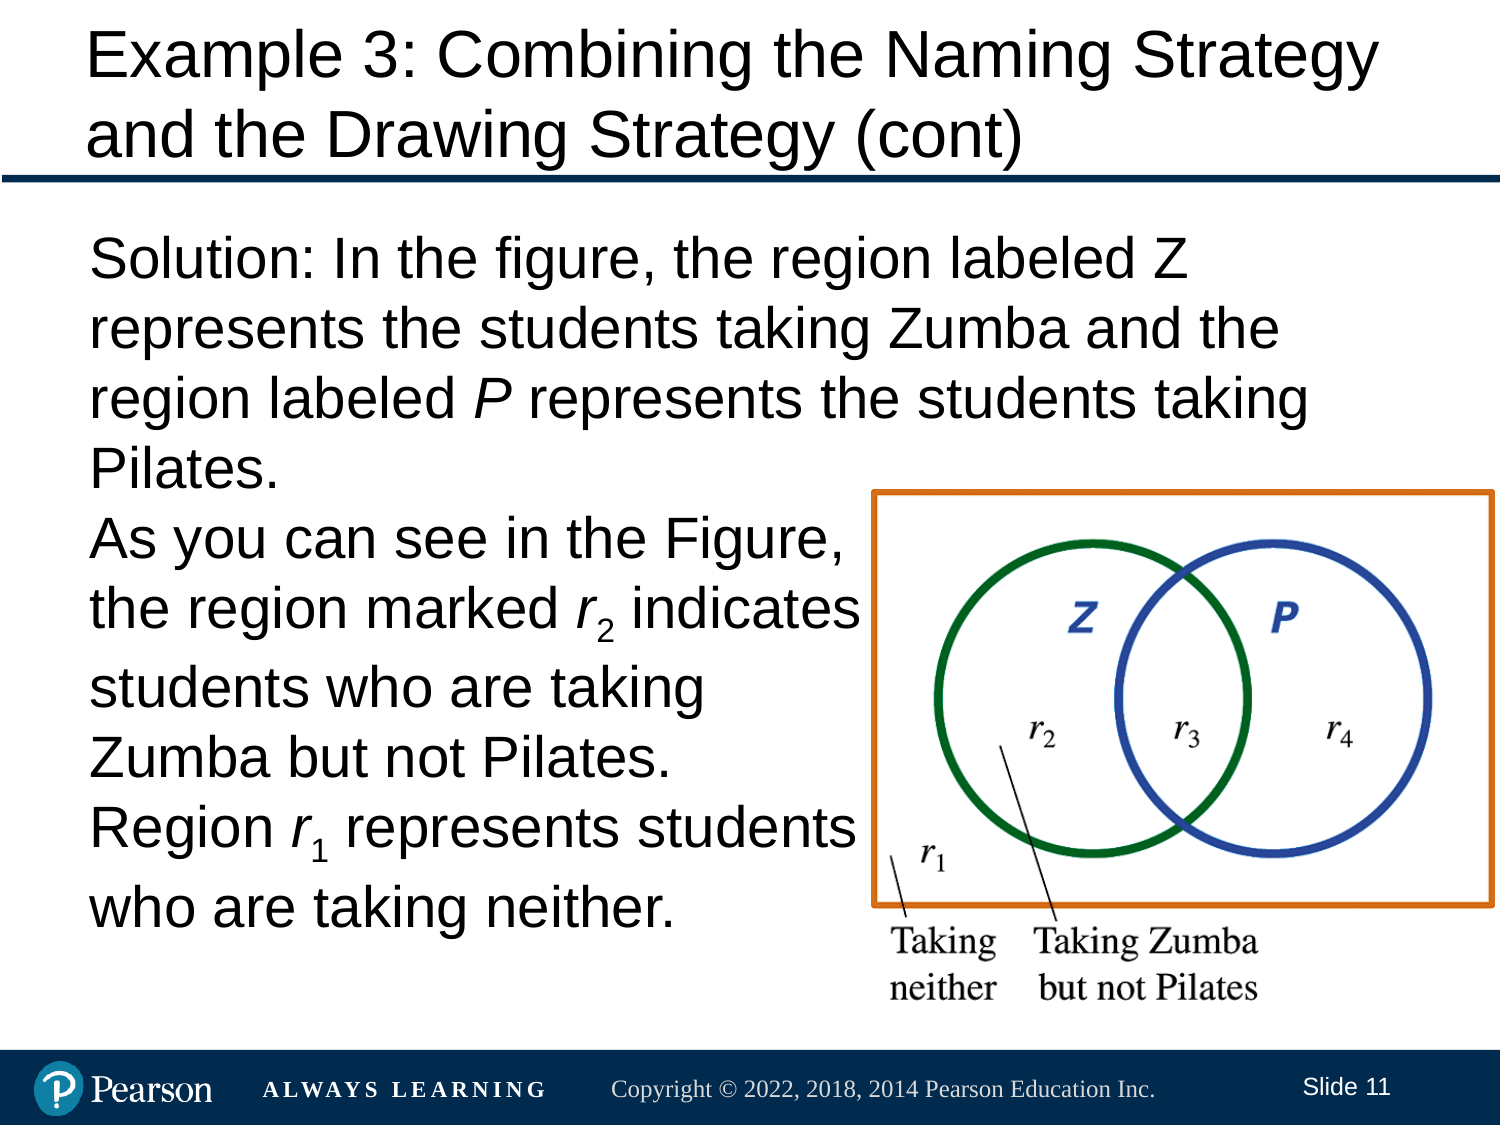

Example 3: Combining the Naming Strategy and the Drawing Strategy (cont)
Solution: In the figure, the region labeled Z represents the students taking Zumba and the region labeled P represents the students taking Pilates.
As you can see in the Figure,
the region marked r2 indicates
students who are taking
Zumba but not Pilates.
Region r1 represents students
who are taking neither.